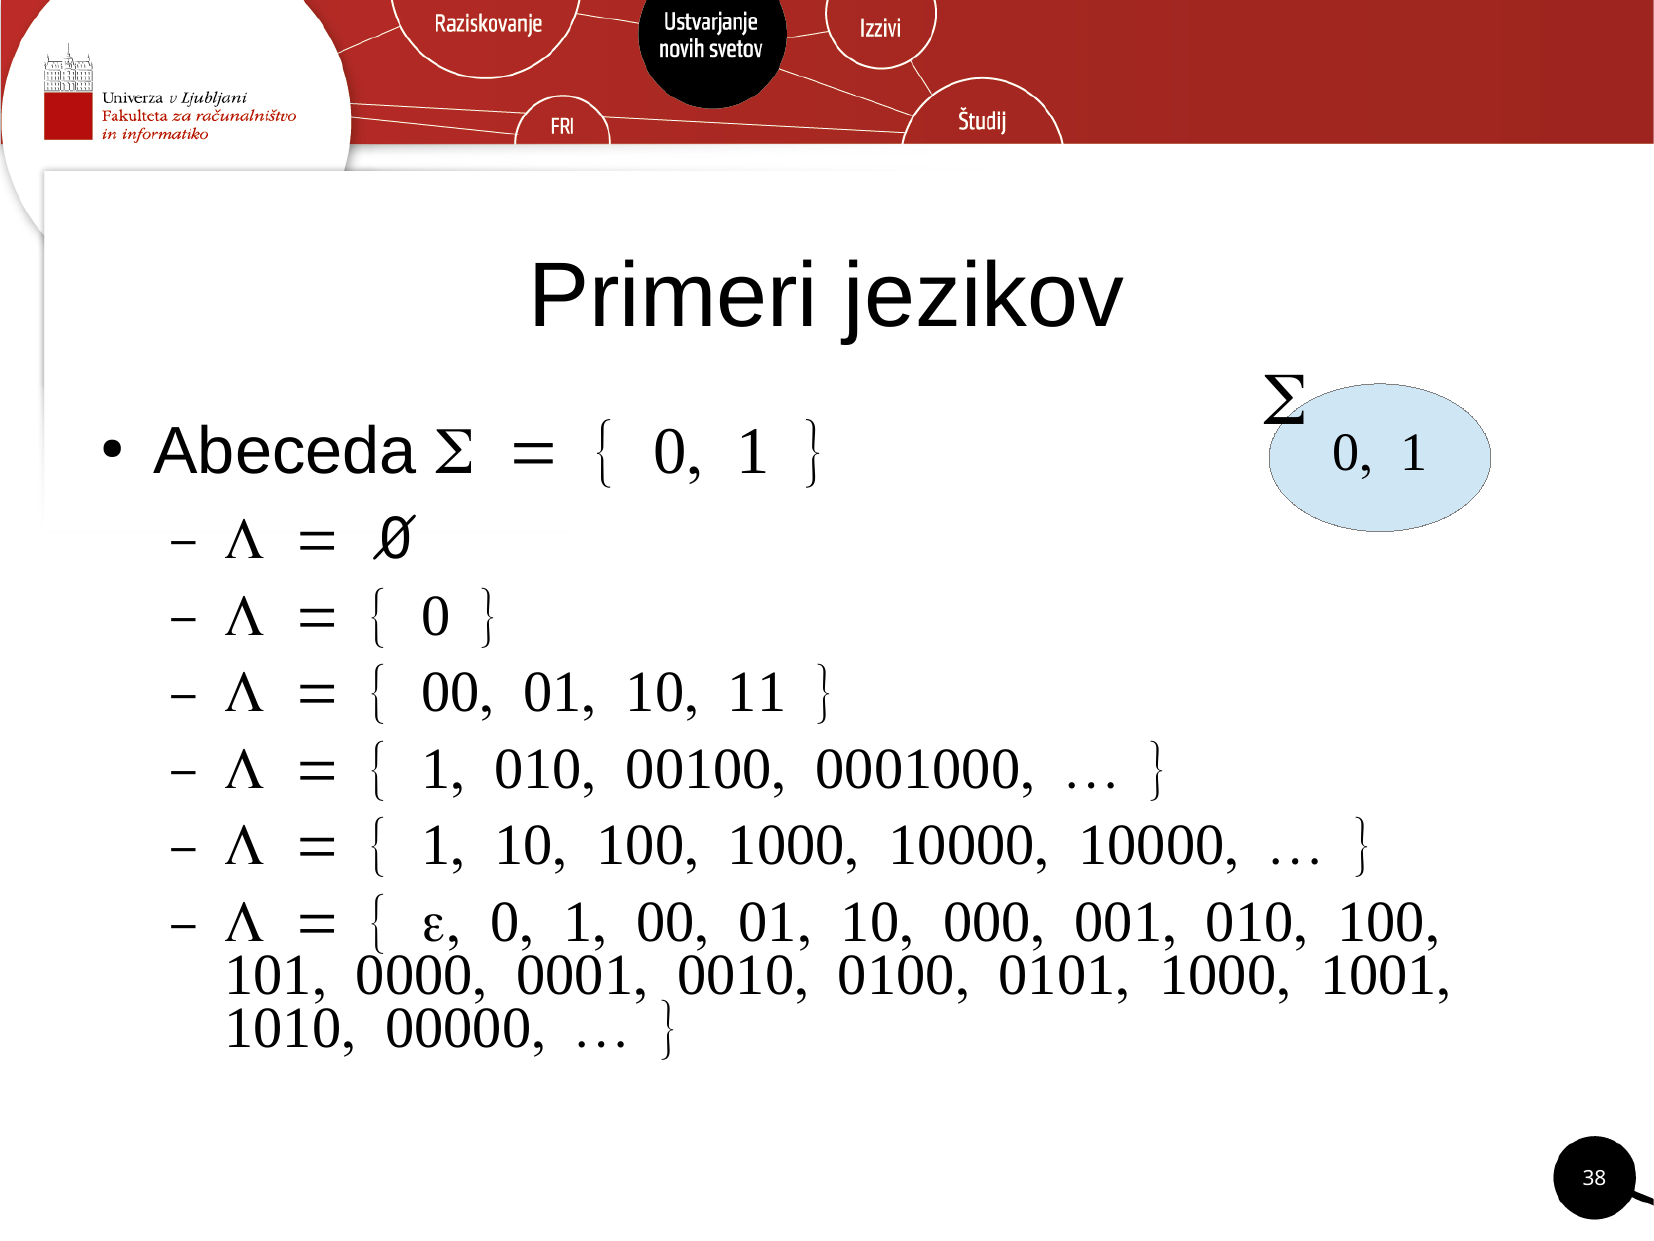

# Primeri jezikov
Σ
0, 1
Abeceda Σ = { 0, 1 }
L = ∅
L = { 0 }
L = { 00, 01, 10, 11 }
L = { 1, 010, 00100, 0001000, … }
L = { 1, 10, 100, 1000, 10000, 10000, … }
L = { ε, 0, 1, 00, 01, 10, 000, 001, 010, 100, 101, 0000, 0001, 0010, 0100, 0101, 1000, 1001, 1010, 00000, … }